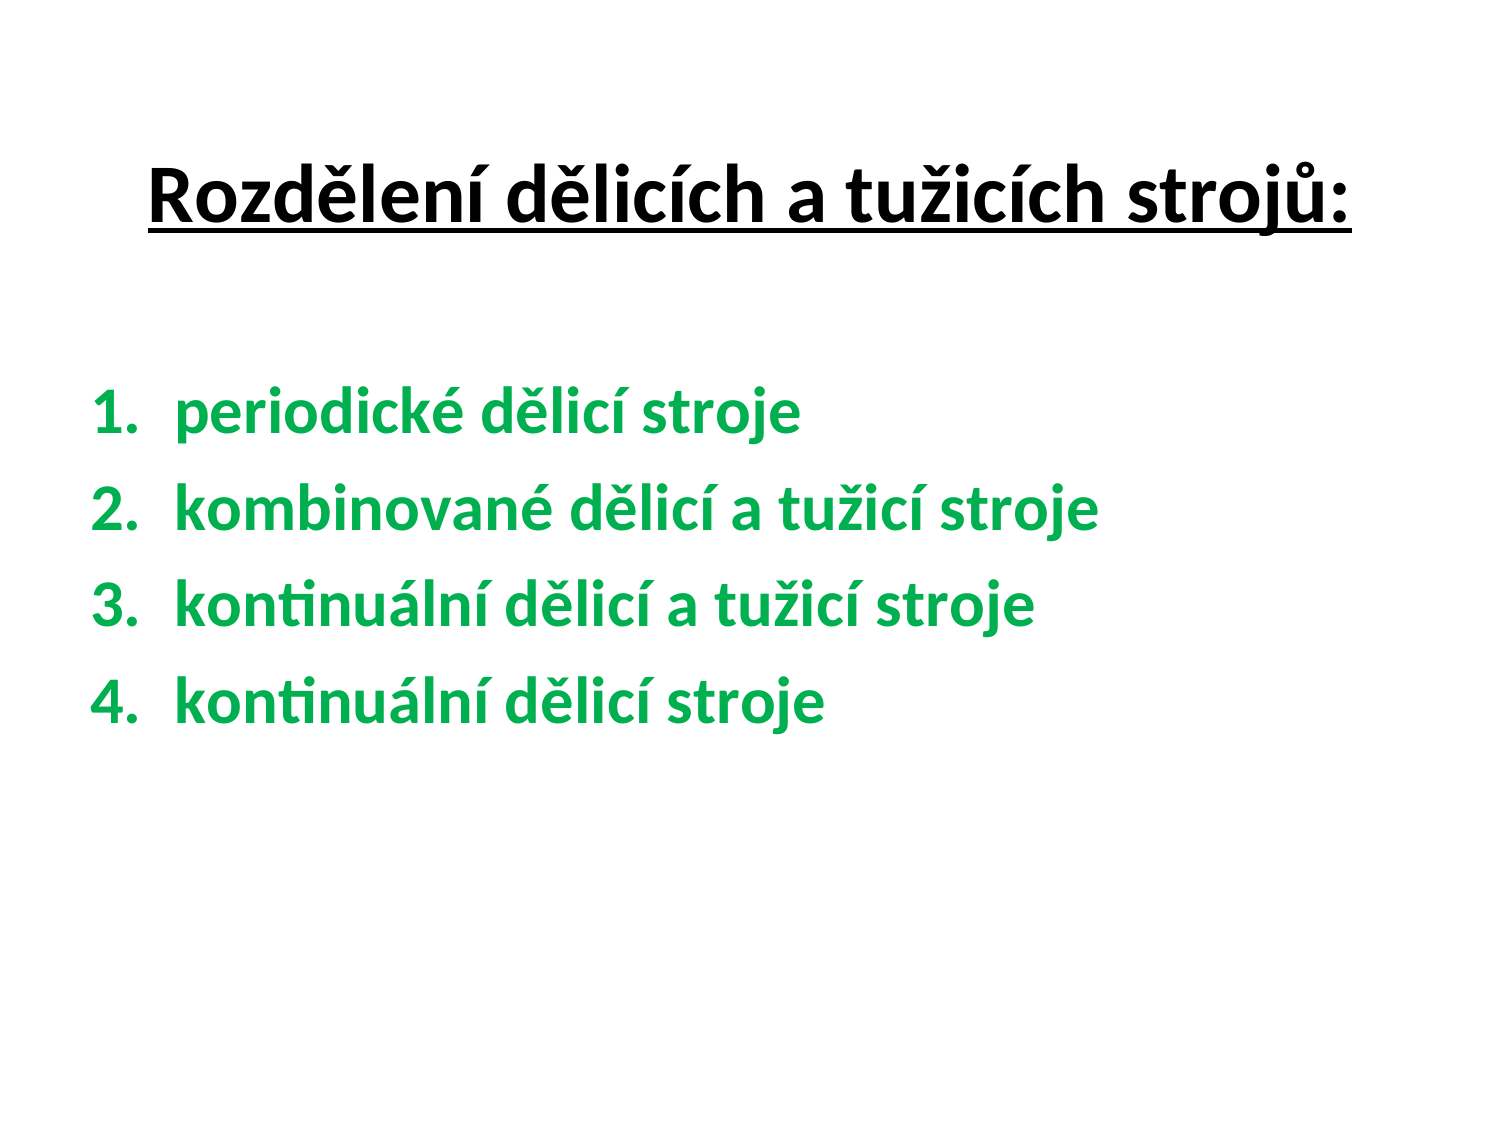

# Rozdělení dělicích a tužicích strojů:
periodické dělicí stroje
kombinované dělicí a tužicí stroje
kontinuální dělicí a tužicí stroje
kontinuální dělicí stroje